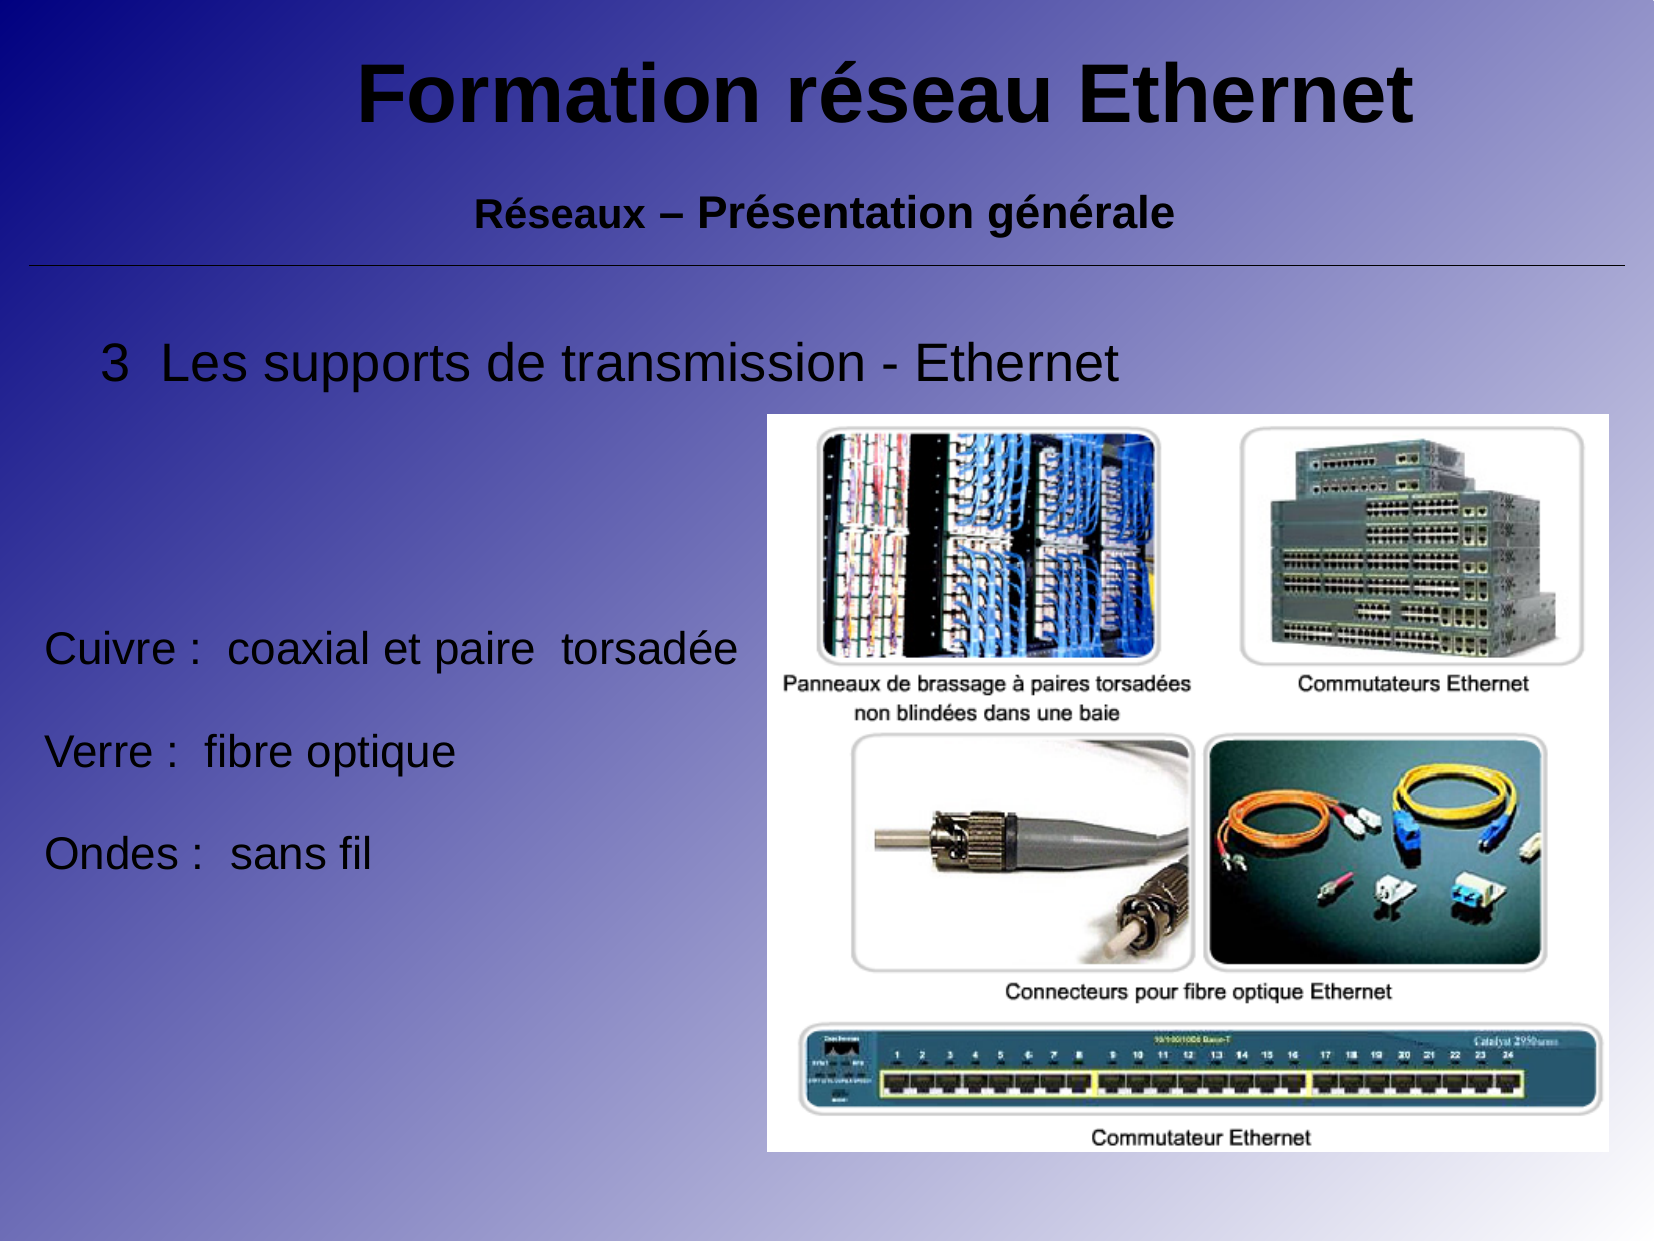

Formation réseau Ethernet
Réseaux – Présentation générale
3 Les supports de transmission - Ethernet
Cuivre : coaxial et paire	torsadée
Verre : fibre optique
Ondes : sans fil